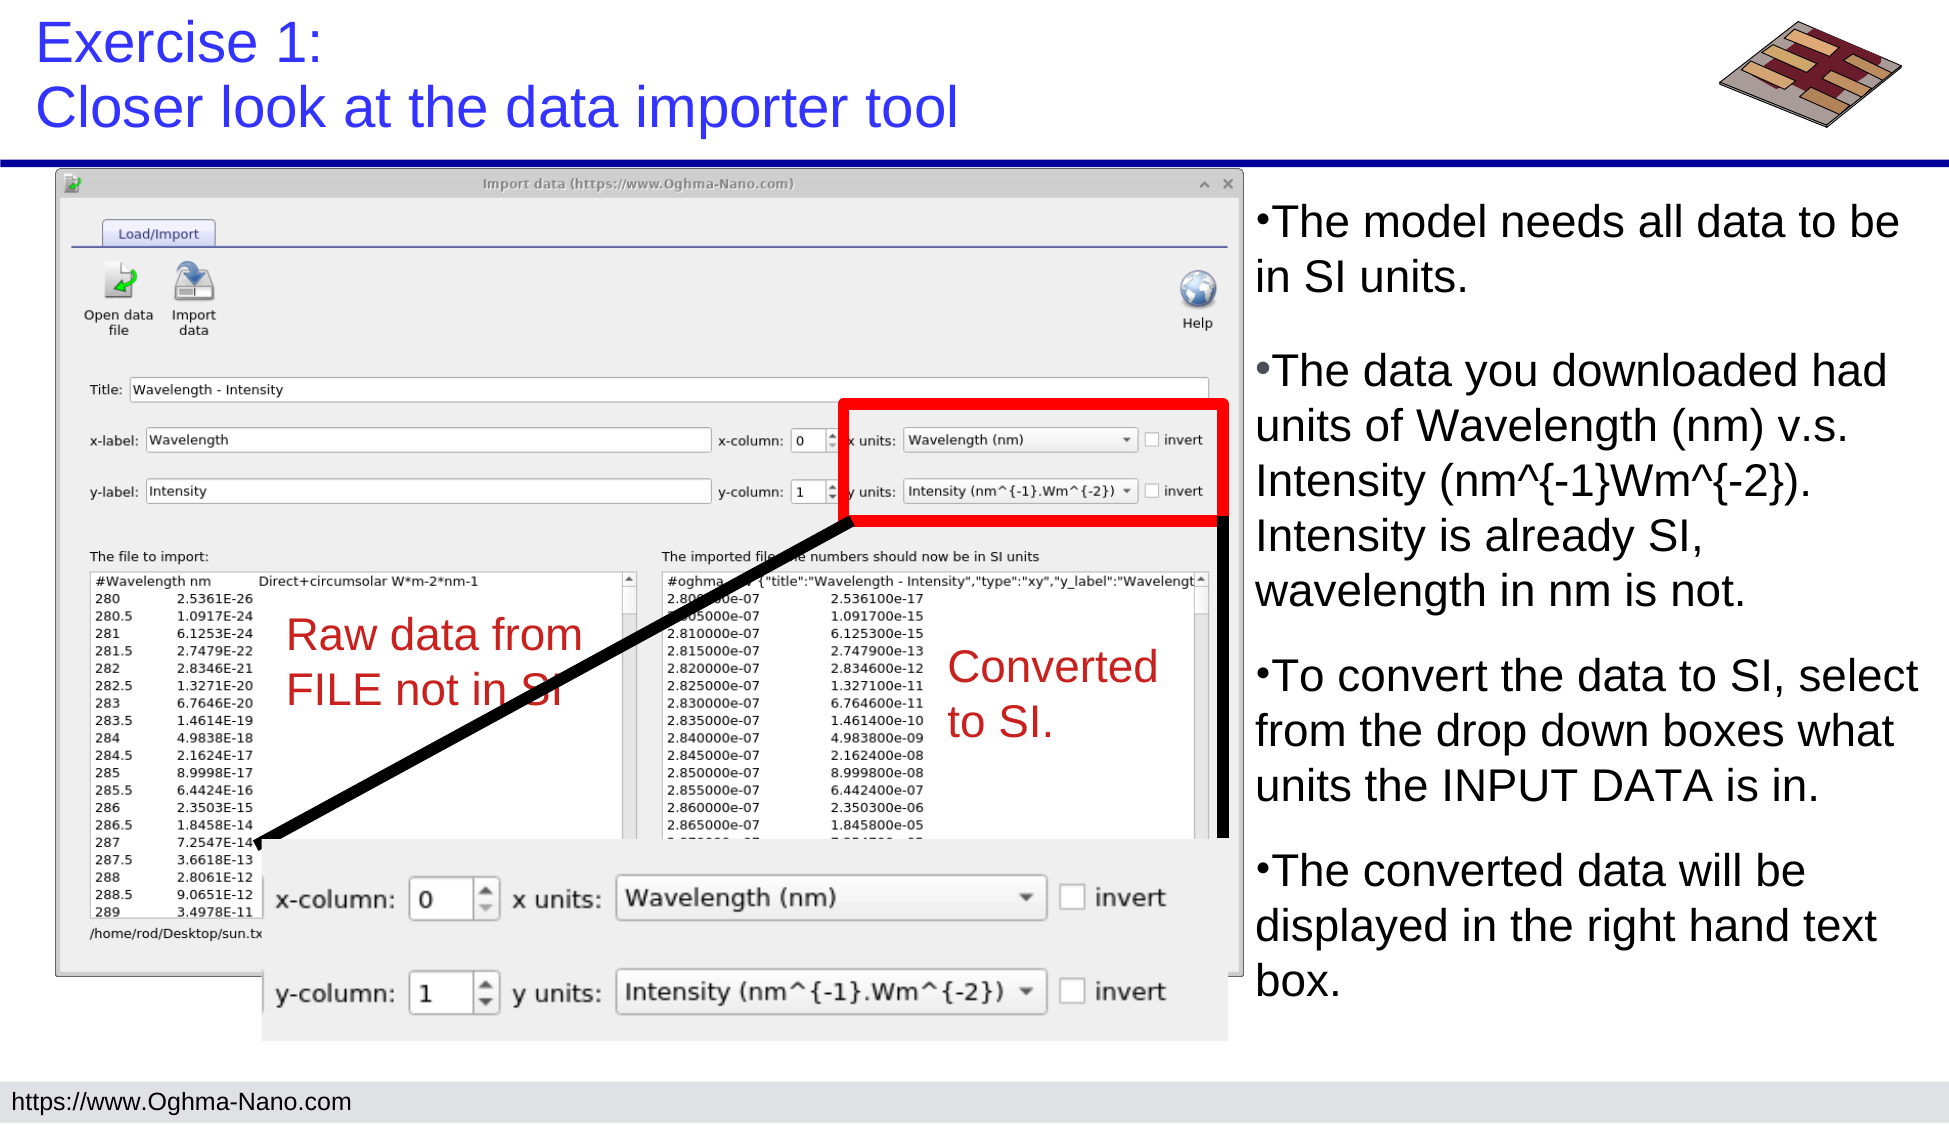

# Exercise 1: Closer look at the data importer tool
The model needs all data to be in SI units.
The data you downloaded had units of Wavelength (nm) v.s. Intensity (nm^{-1}Wm^{-2}). Intensity is already SI, wavelength in nm is not.
To convert the data to SI, select from the drop down boxes what units the INPUT DATA is in.
The converted data will be displayed in the right hand text box.
Raw data from FILE not in SI
Converted to SI.